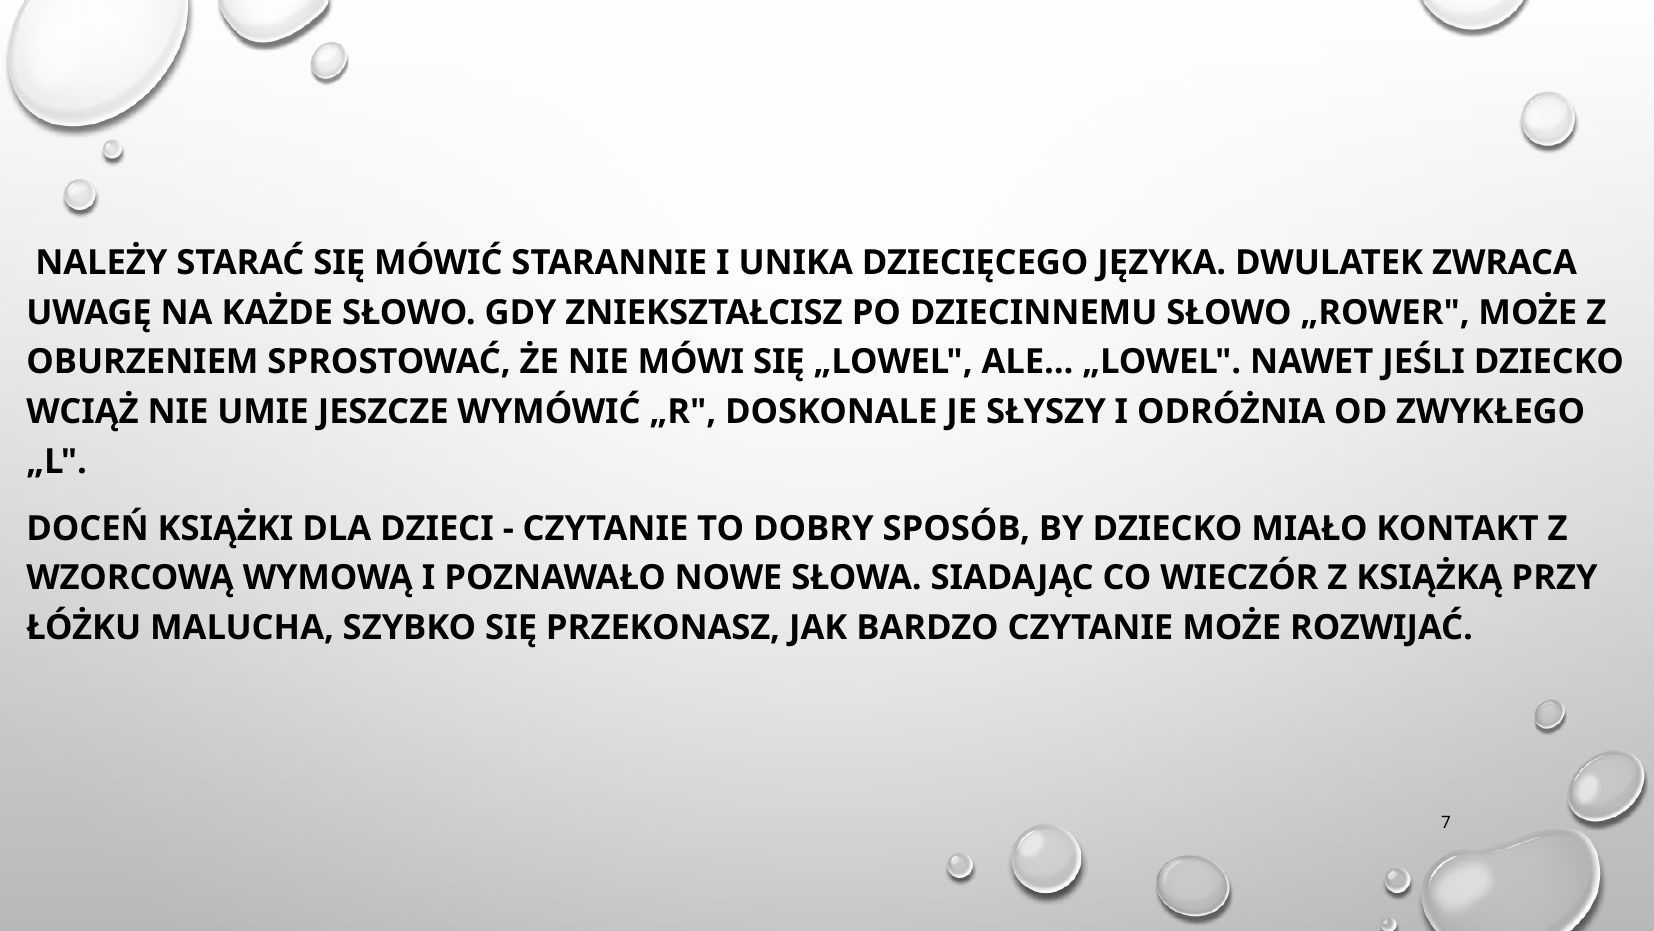

# Należy Starać się mówić starannie i unika dziecięcego języka. Dwulatek zwraca uwagę na każde słowo. Gdy zniekształcisz po dziecinnemu słowo „rower", może z oburzeniem sprostować, że nie mówi się „lowel", ale... „lowel". Nawet jeśli dziecko wciąż nie umie jeszcze wymówić „r", doskonale je słyszy i odróżnia od zwykłego „l".
Doceń książki dla dzieci - czytanie to dobry sposób, by dziecko miało kontakt z wzorcową wymową i poznawało nowe słowa. Siadając co wieczór z książką przy łóżku malucha, szybko się przekonasz, jak bardzo czytanie może rozwijać.
6